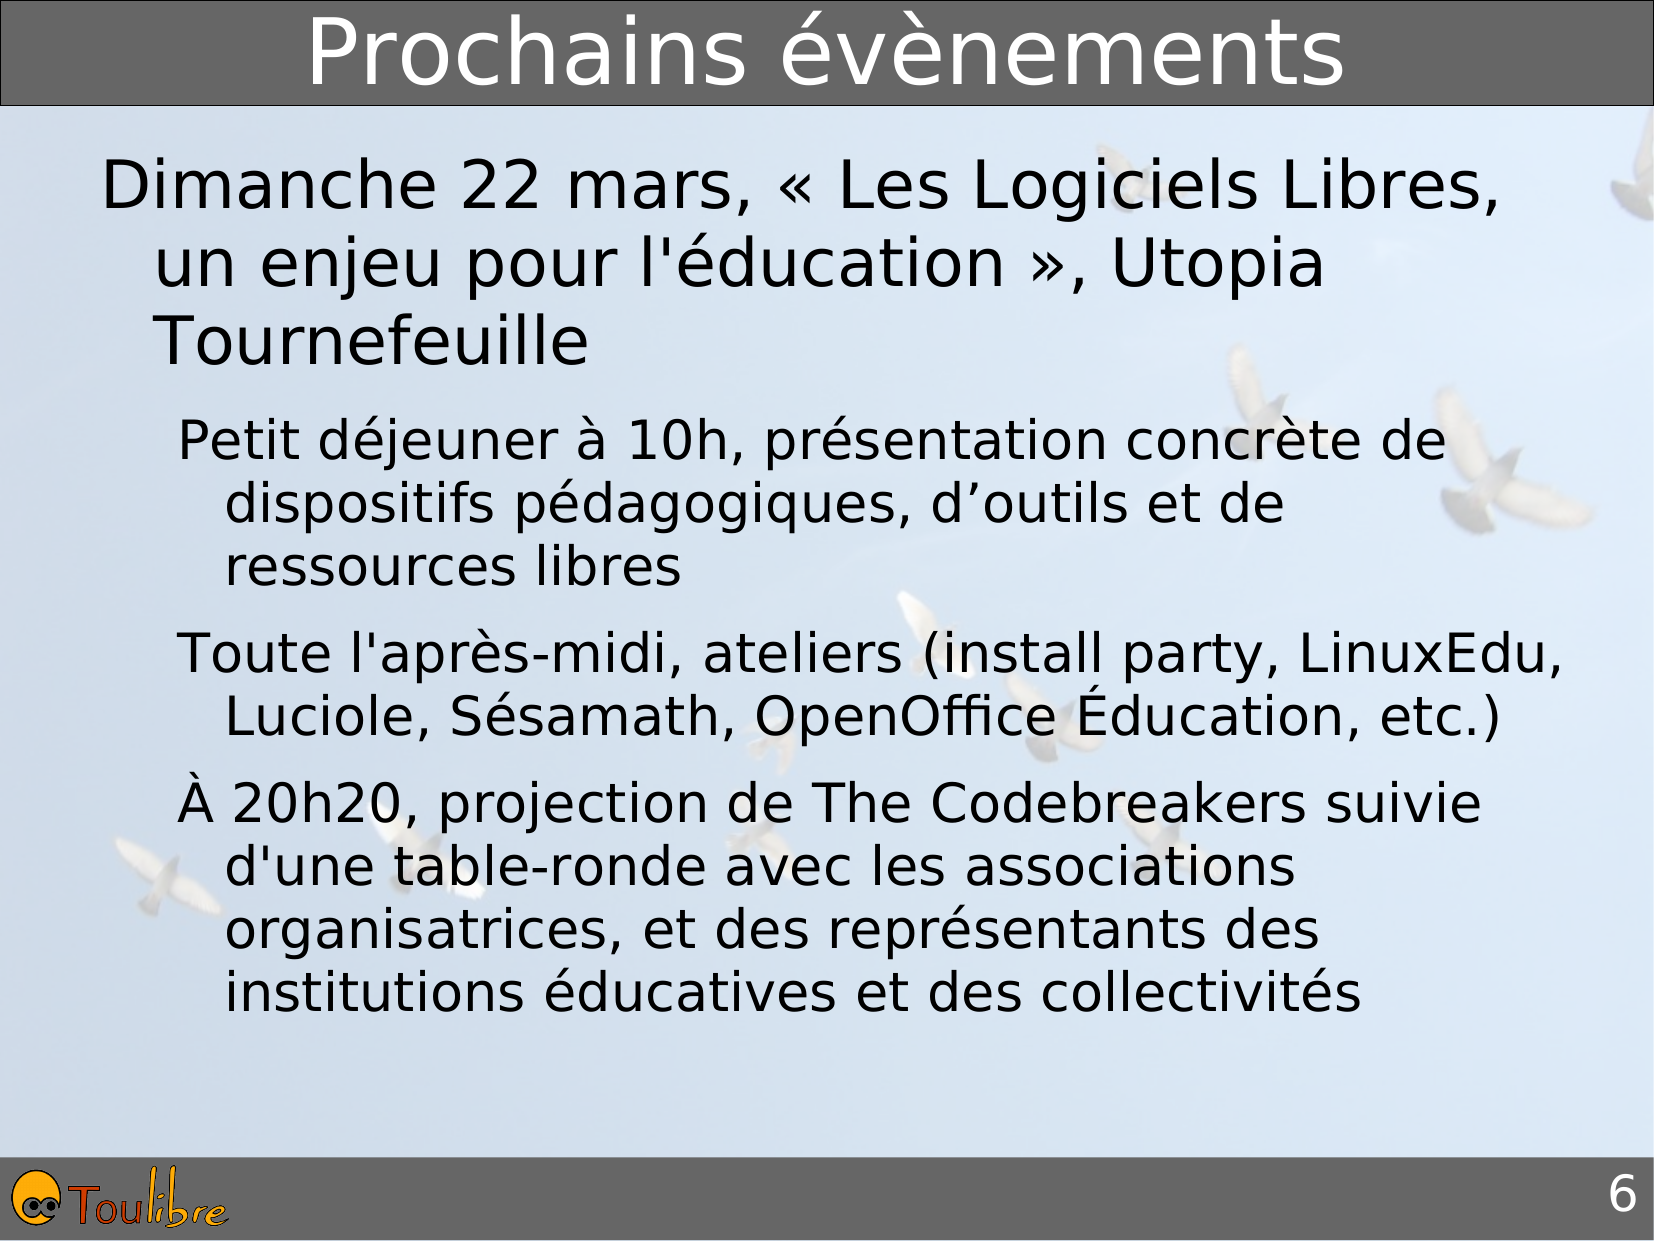

# Prochains évènements
Dimanche 22 mars, « Les Logiciels Libres, un enjeu pour l'éducation », Utopia Tournefeuille
Petit déjeuner à 10h, présentation concrète de dispositifs pédagogiques, d’outils et de ressources libres
Toute l'après-midi, ateliers (install party, LinuxEdu, Luciole, Sésamath, OpenOffice Éducation, etc.)
À 20h20, projection de The Codebreakers suivie d'une table-ronde avec les associations organisatrices, et des représentants des institutions éducatives et des collectivités